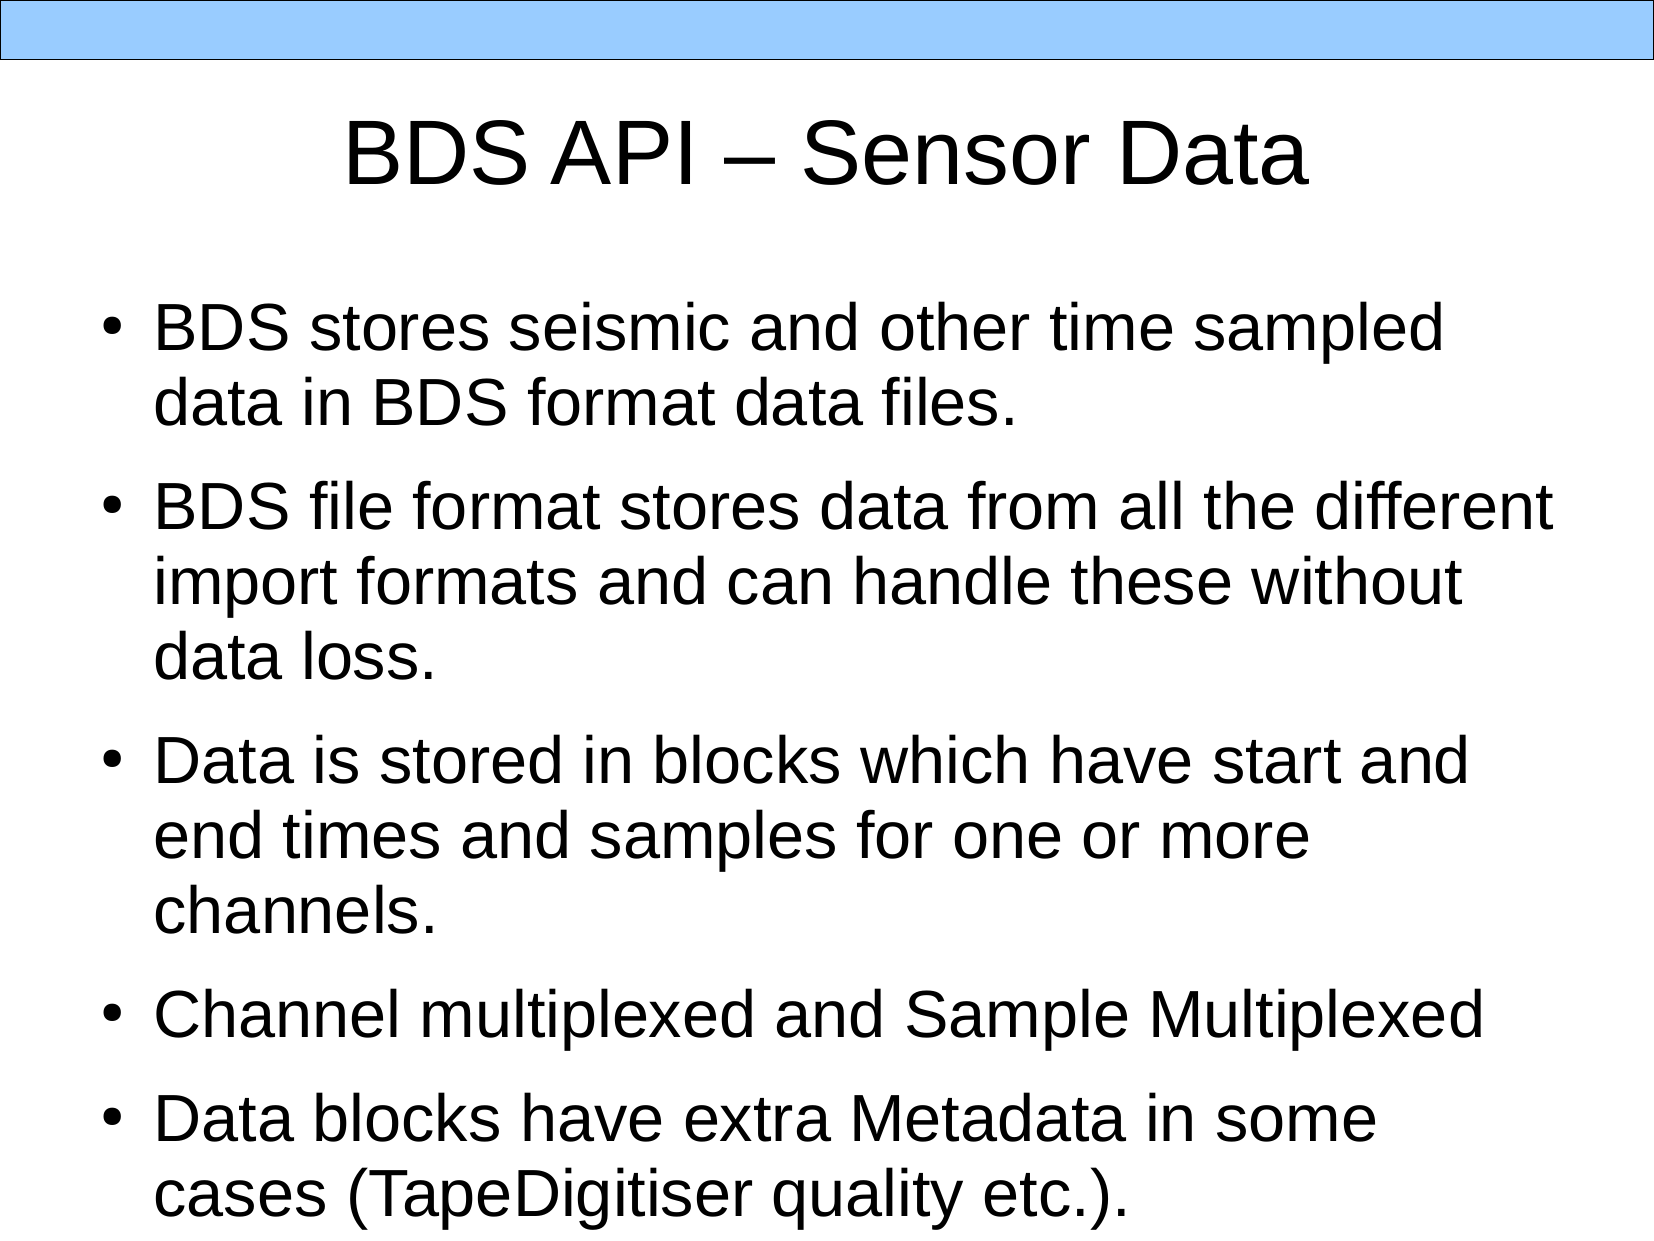

# BDS API – Sensor Data
BDS stores seismic and other time sampled data in BDS format data files.
BDS file format stores data from all the different import formats and can handle these without data loss.
Data is stored in blocks which have start and end times and samples for one or more channels.
Channel multiplexed and Sample Multiplexed
Data blocks have extra Metadata in some cases (TapeDigitiser quality etc.).